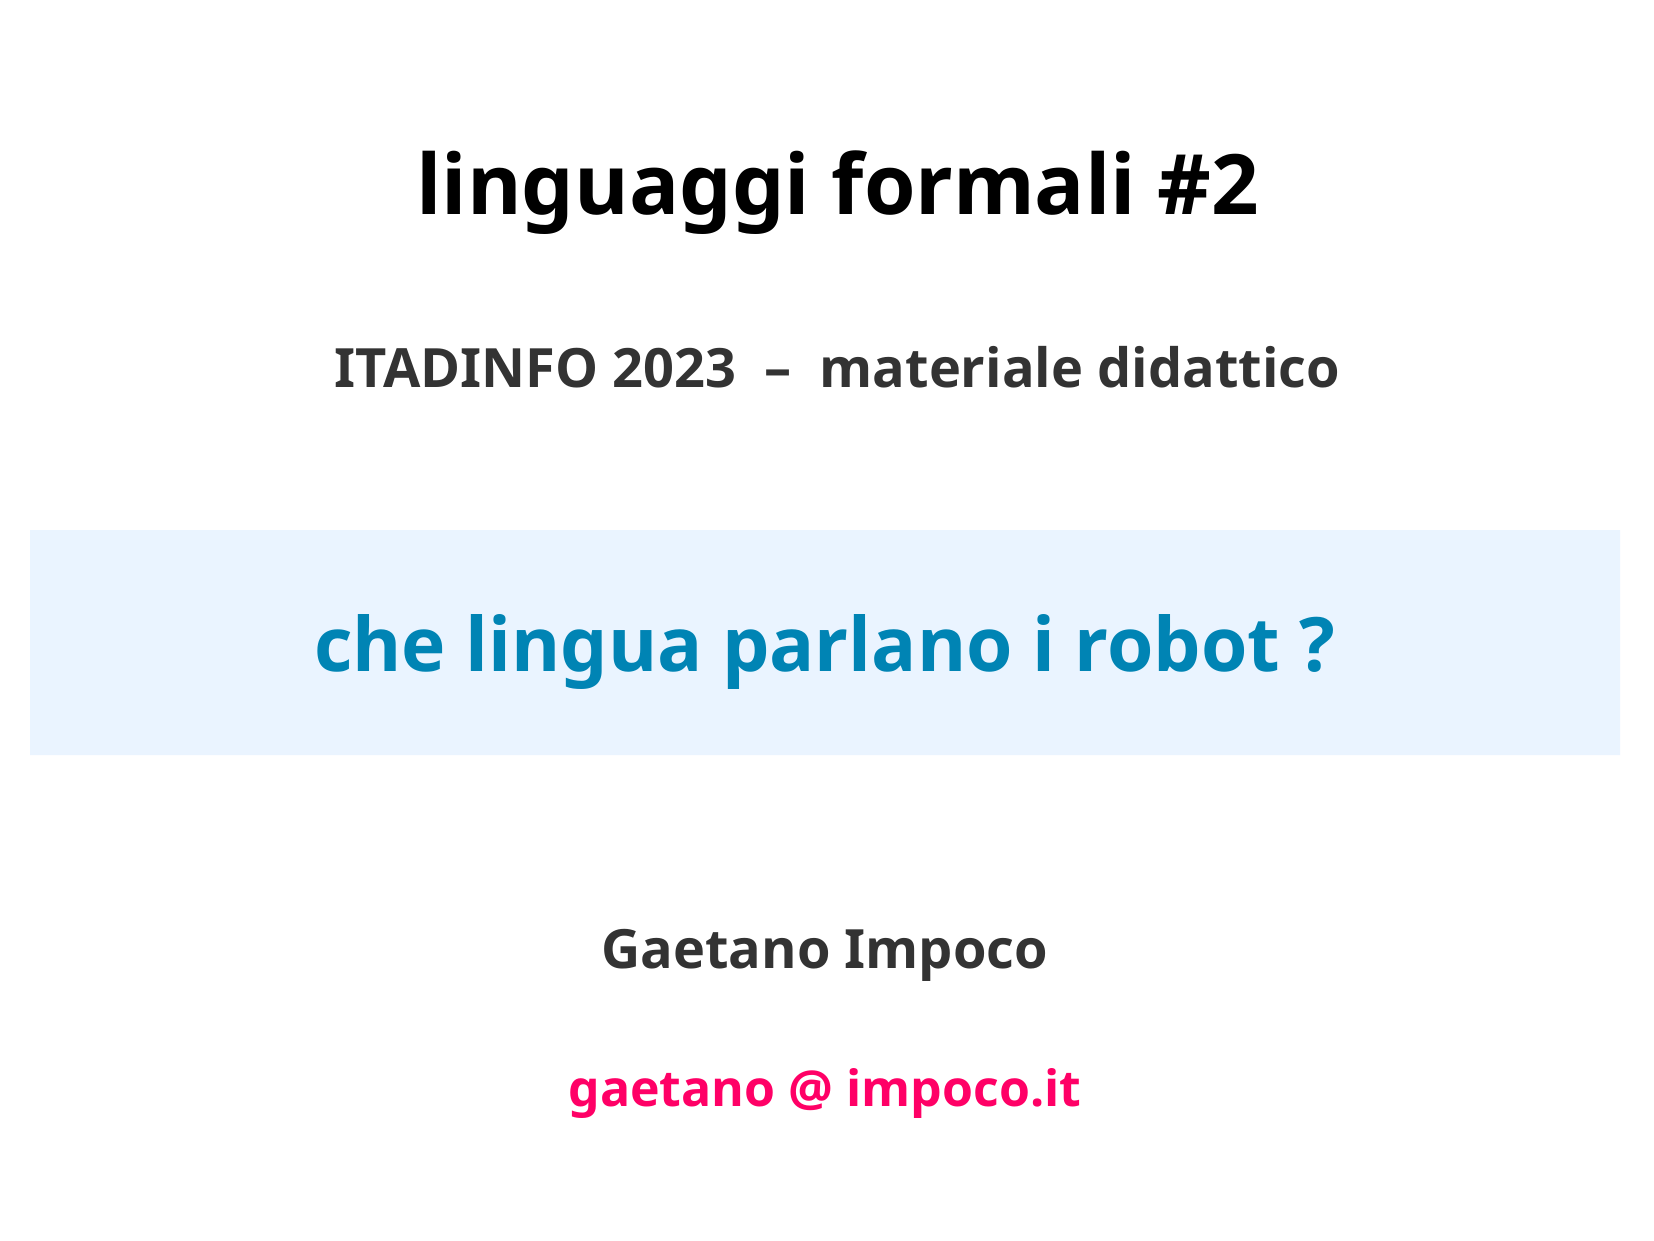

# linguaggi formali #2
ITADINFO 2023 – materiale didattico
che lingua parlano i robot ?
Gaetano Impoco
gaetano @ impoco.it